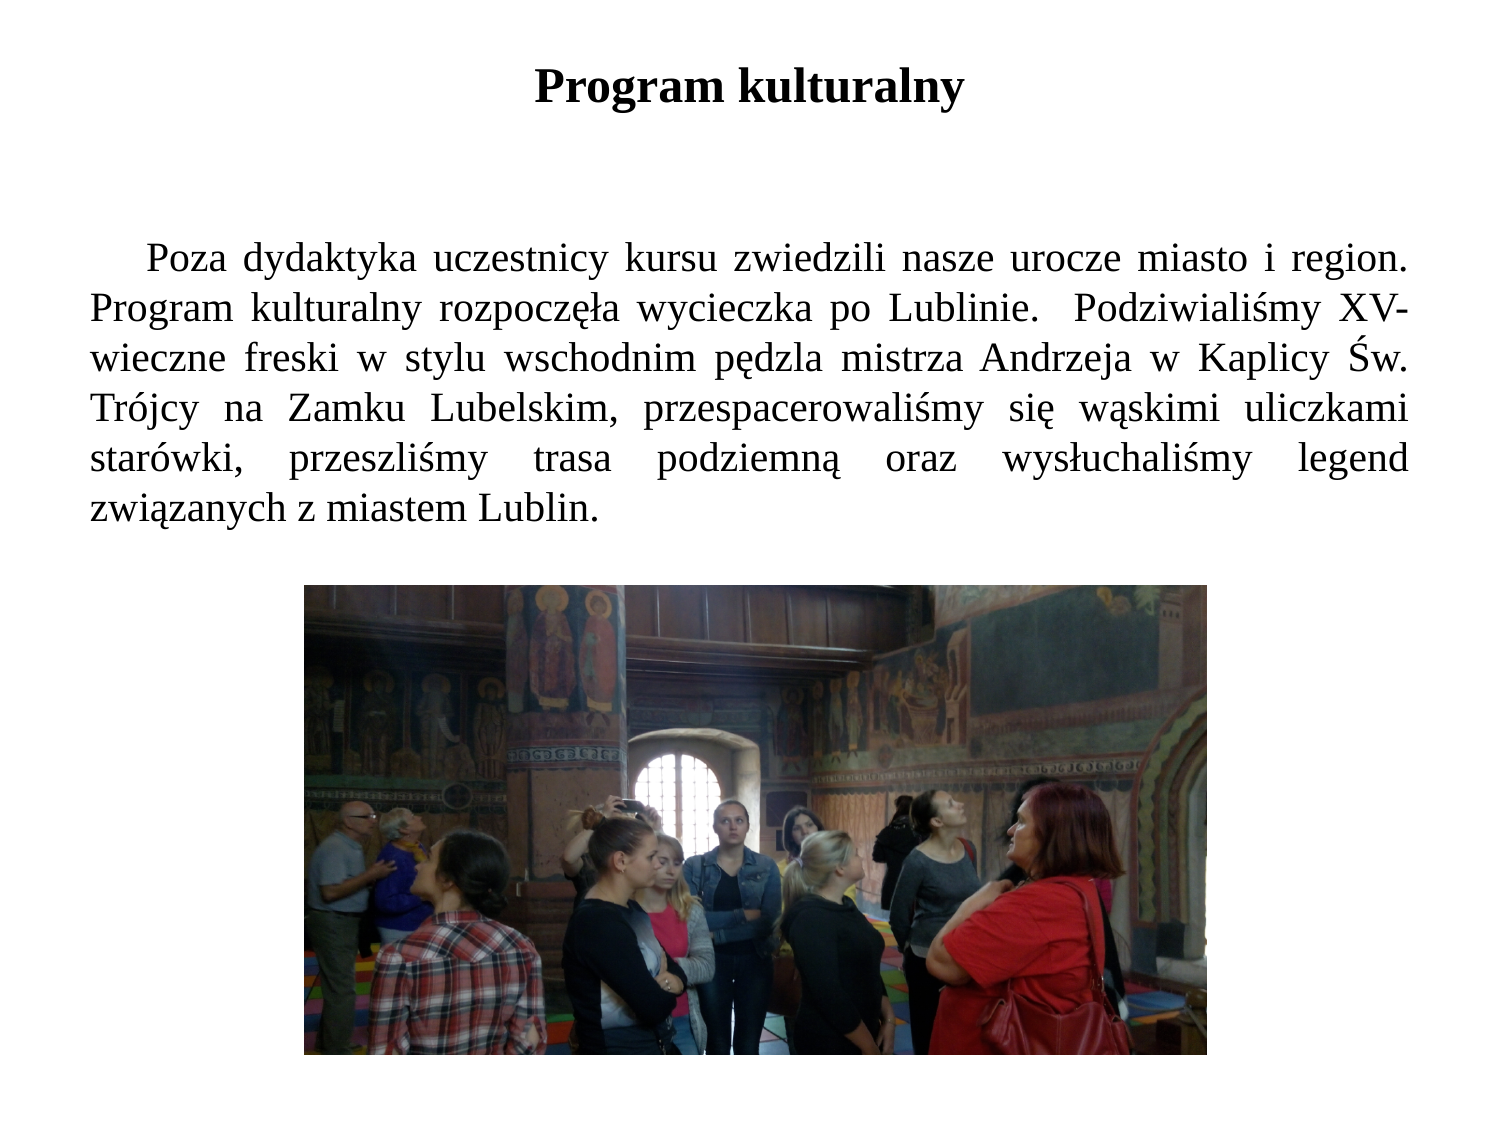

# Program kulturalny
Poza dydaktyka uczestnicy kursu zwiedzili nasze urocze miasto i region. Program kulturalny rozpoczęła wycieczka po Lublinie. Podziwialiśmy XV-wieczne freski w stylu wschodnim pędzla mistrza Andrzeja w Kaplicy Św. Trójcy na Zamku Lubelskim, przespacerowaliśmy się wąskimi uliczkami starówki, przeszliśmy trasa podziemną oraz wysłuchaliśmy legend związanych z miastem Lublin.